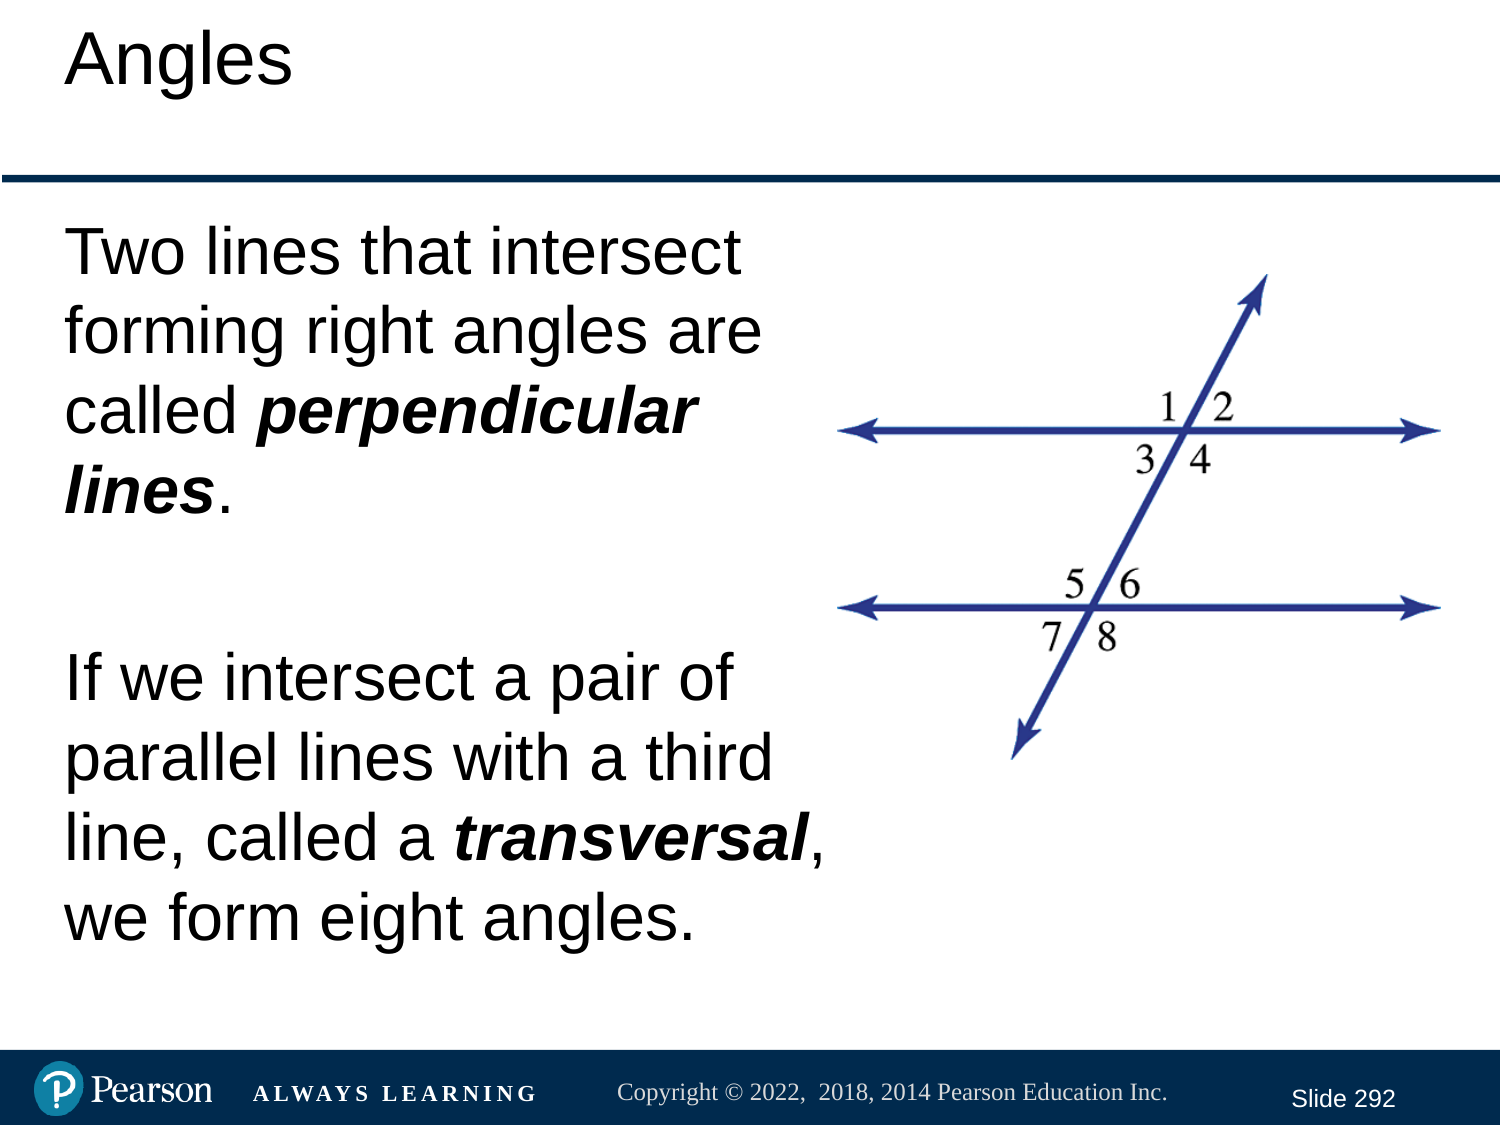

# Angles
Two lines that intersect forming right angles are called perpendicular lines.
If we intersect a pair of parallel lines with a third line, called a transversal, we form eight angles.